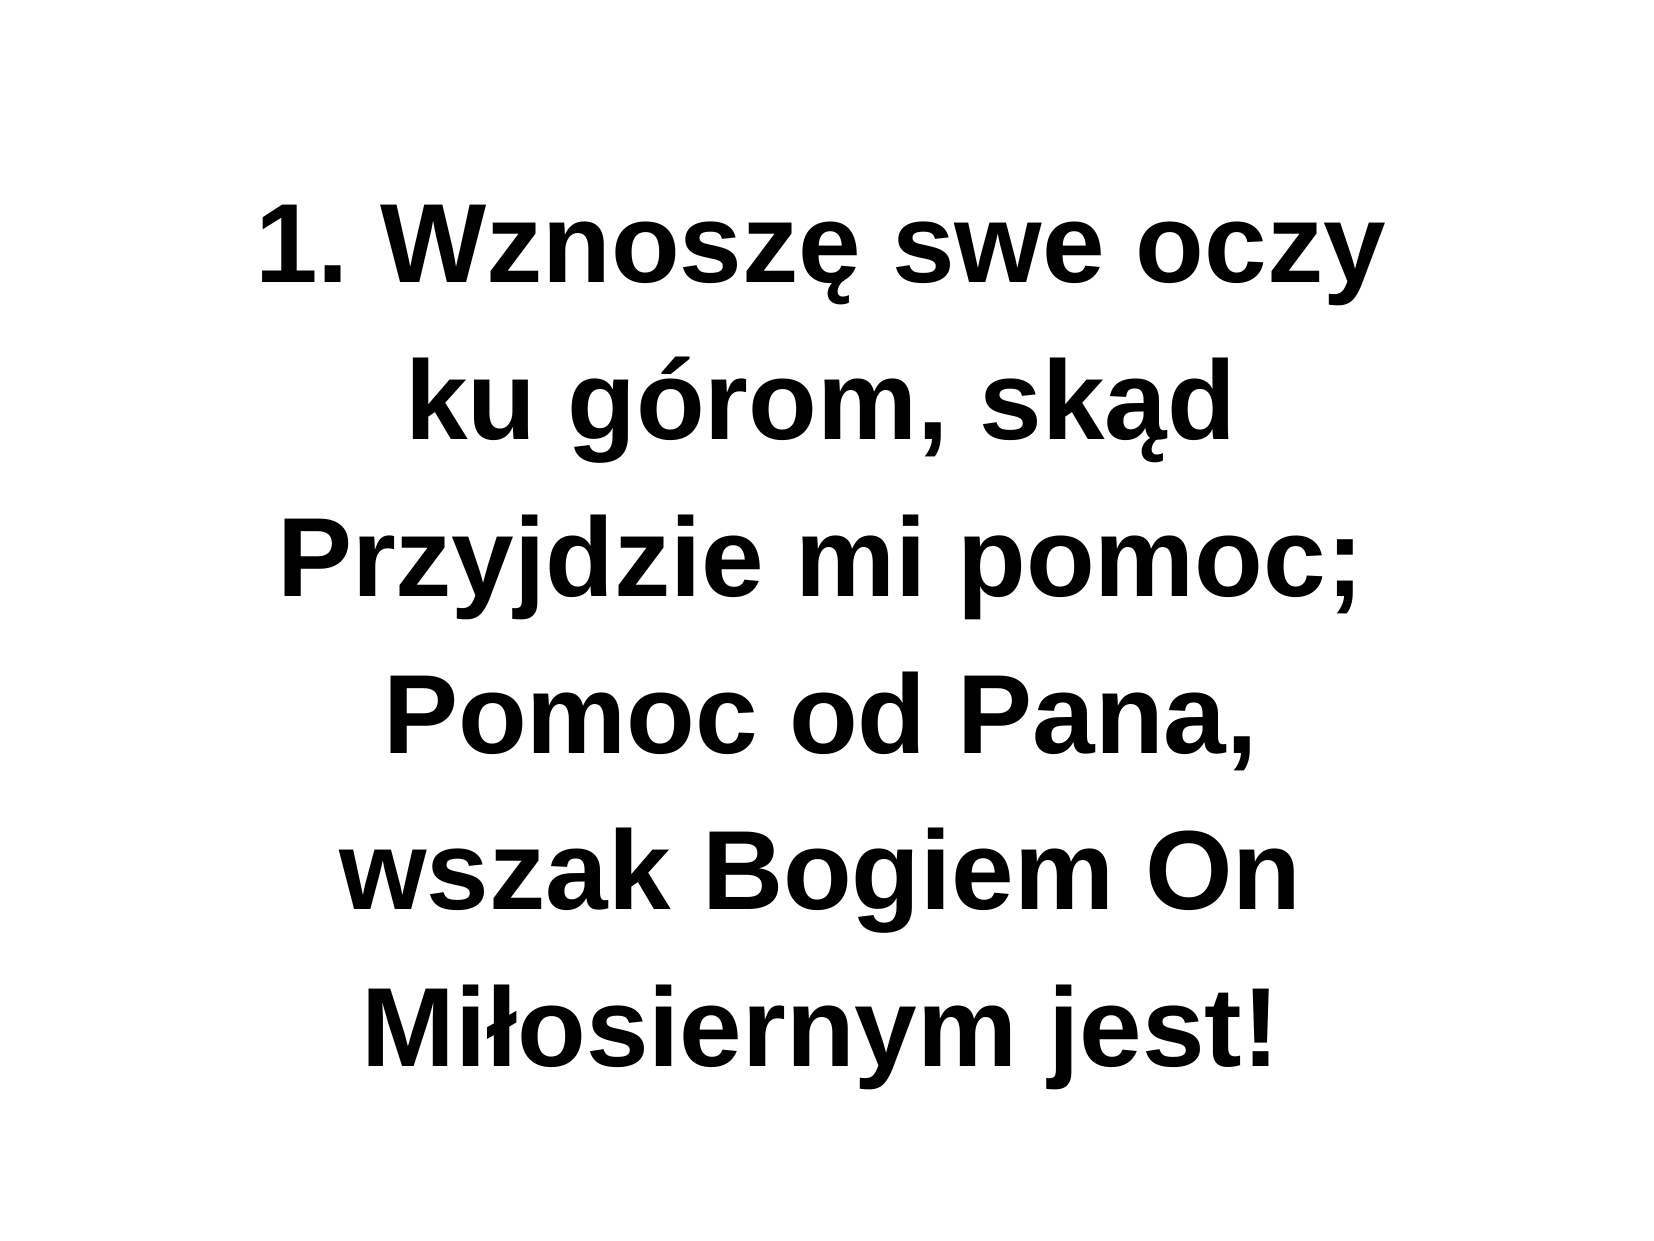

# 1. Wznoszę swe oczy
ku górom, skąd
Przyjdzie mi pomoc;
Pomoc od Pana,
wszak Bogiem On
Miłosiernym jest!